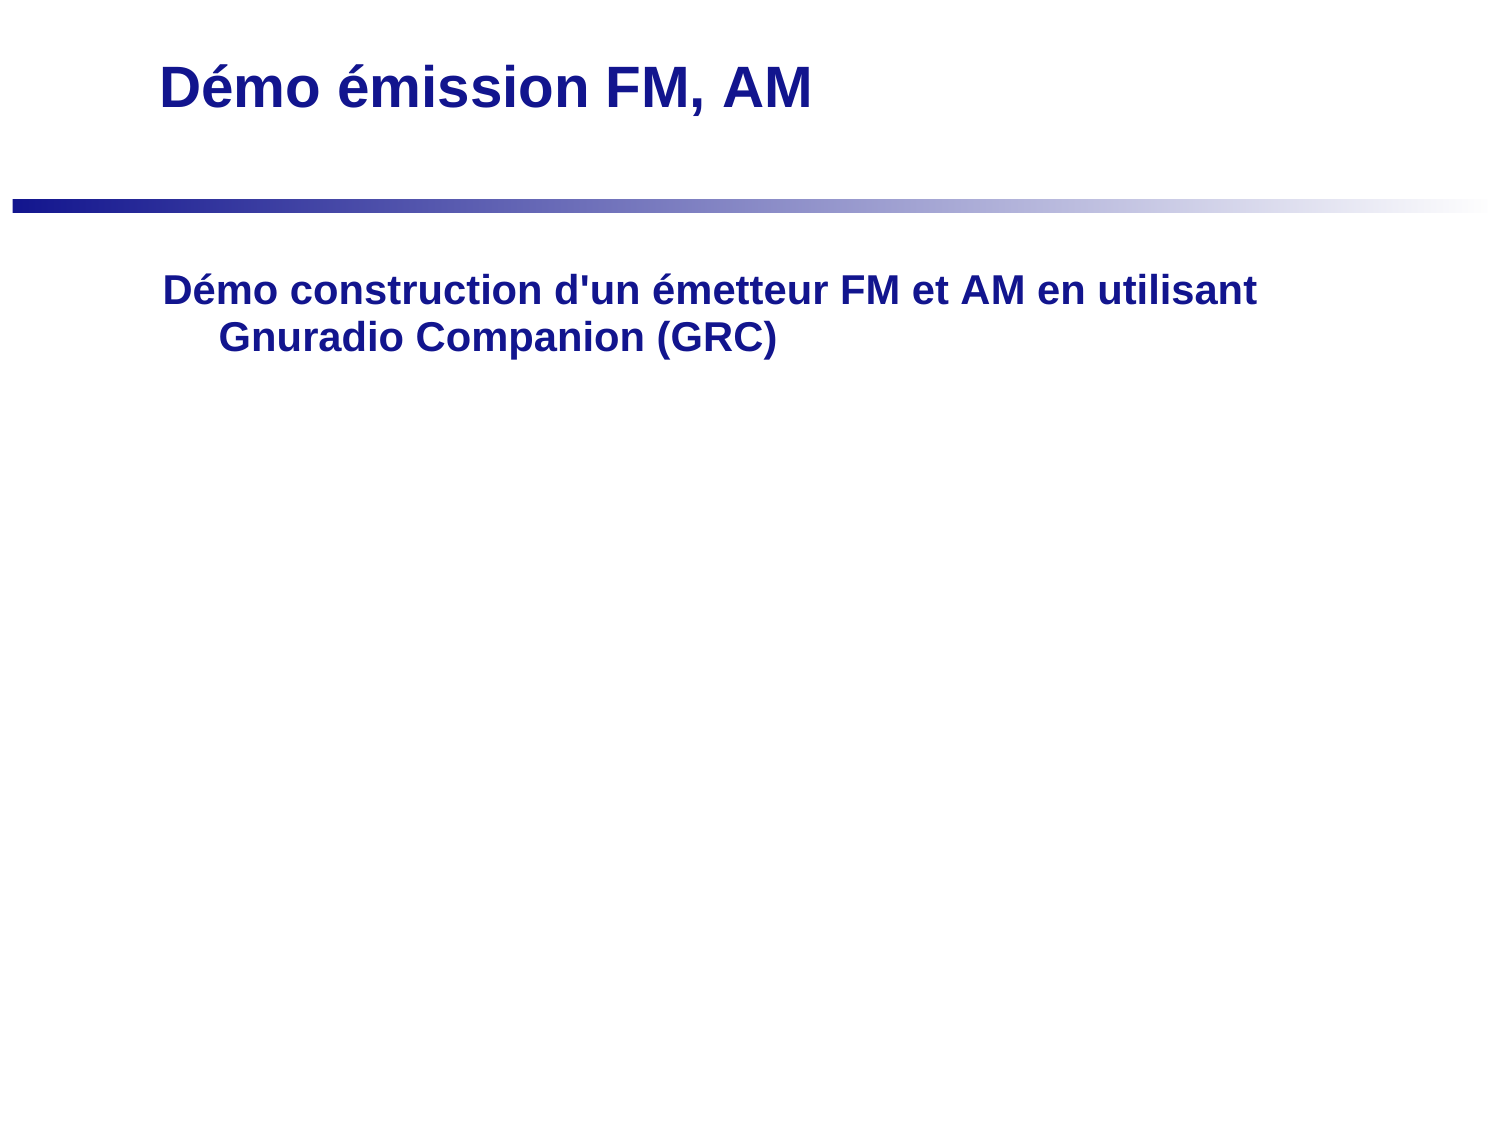

# Démo émission FM, AM
Démo construction d'un émetteur FM et AM en utilisant Gnuradio Companion (GRC)